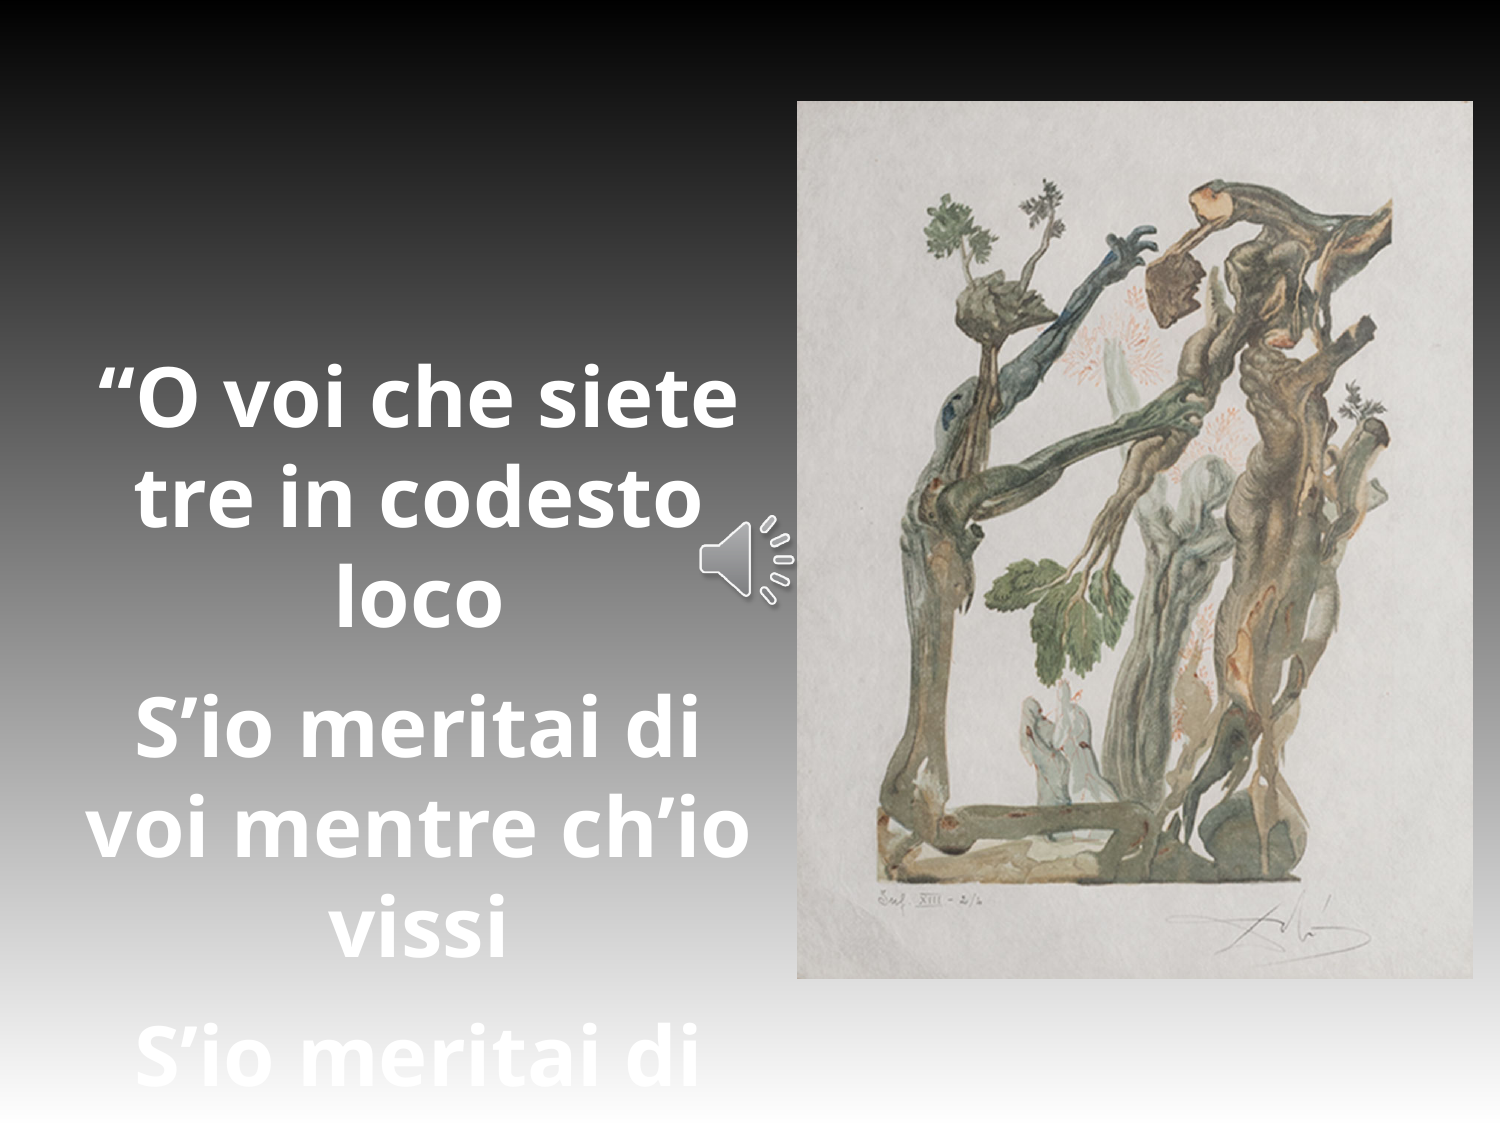

# “O voi che siete tre in codesto loco
S’io meritai di voi mentre ch’io vissi
S’io meritai di voi assai o poco
Quando nel mondo li alti versi scrissi
Non vi movete, ma ognun di voi dica
Dove per lui perduto a morir gissi”.